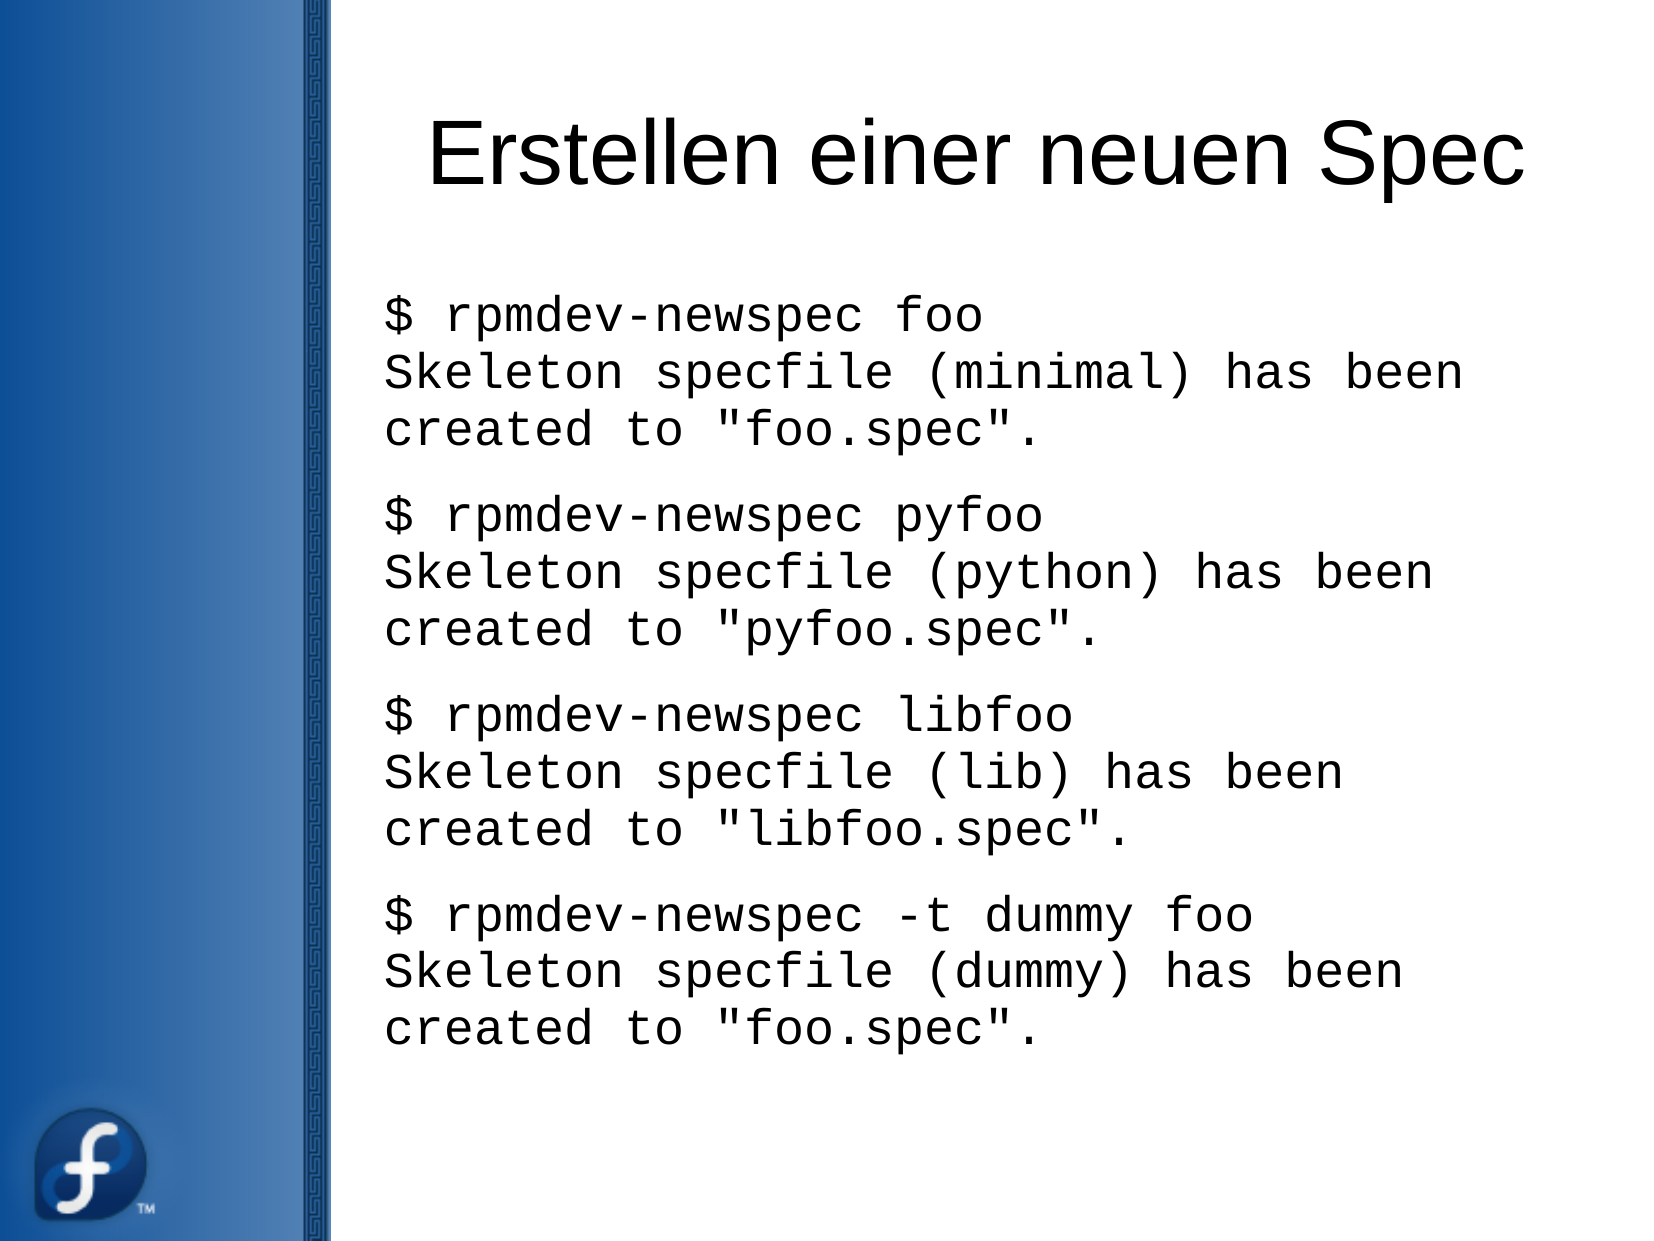

# Erstellen einer neuen Spec
$ rpmdev-newspec foo
Skeleton specfile (minimal) has been created to "foo.spec".
$ rpmdev-newspec pyfoo
Skeleton specfile (python) has been created to "pyfoo.spec".
$ rpmdev-newspec libfoo
Skeleton specfile (lib) has been created to "libfoo.spec".
$ rpmdev-newspec -t dummy foo
Skeleton specfile (dummy) has been created to "foo.spec".